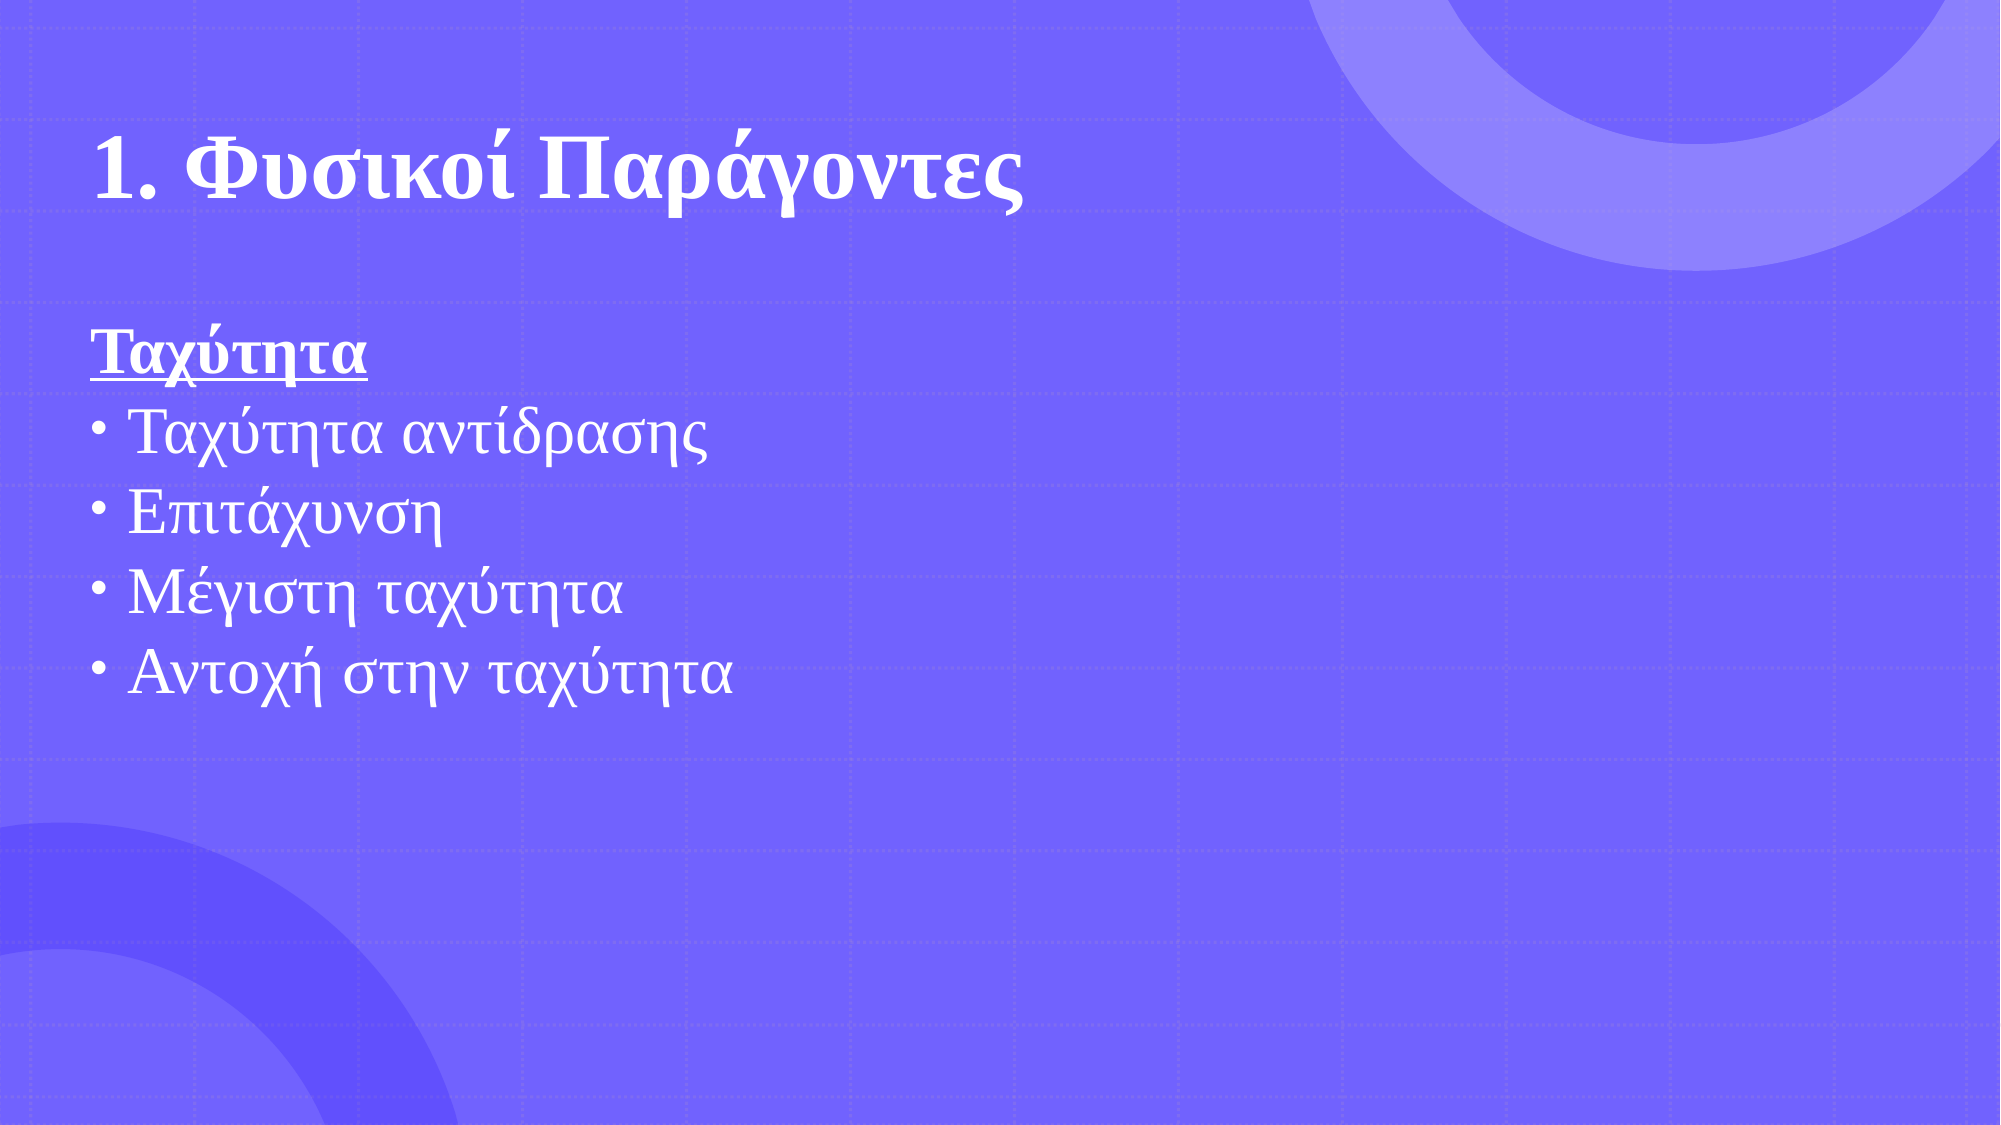

# 1. Φυσικοί Παράγοντες
Ταχύτητα
Ταχύτητα αντίδρασης
Επιτάχυνση
Μέγιστη ταχύτητα
Αντοχή στην ταχύτητα